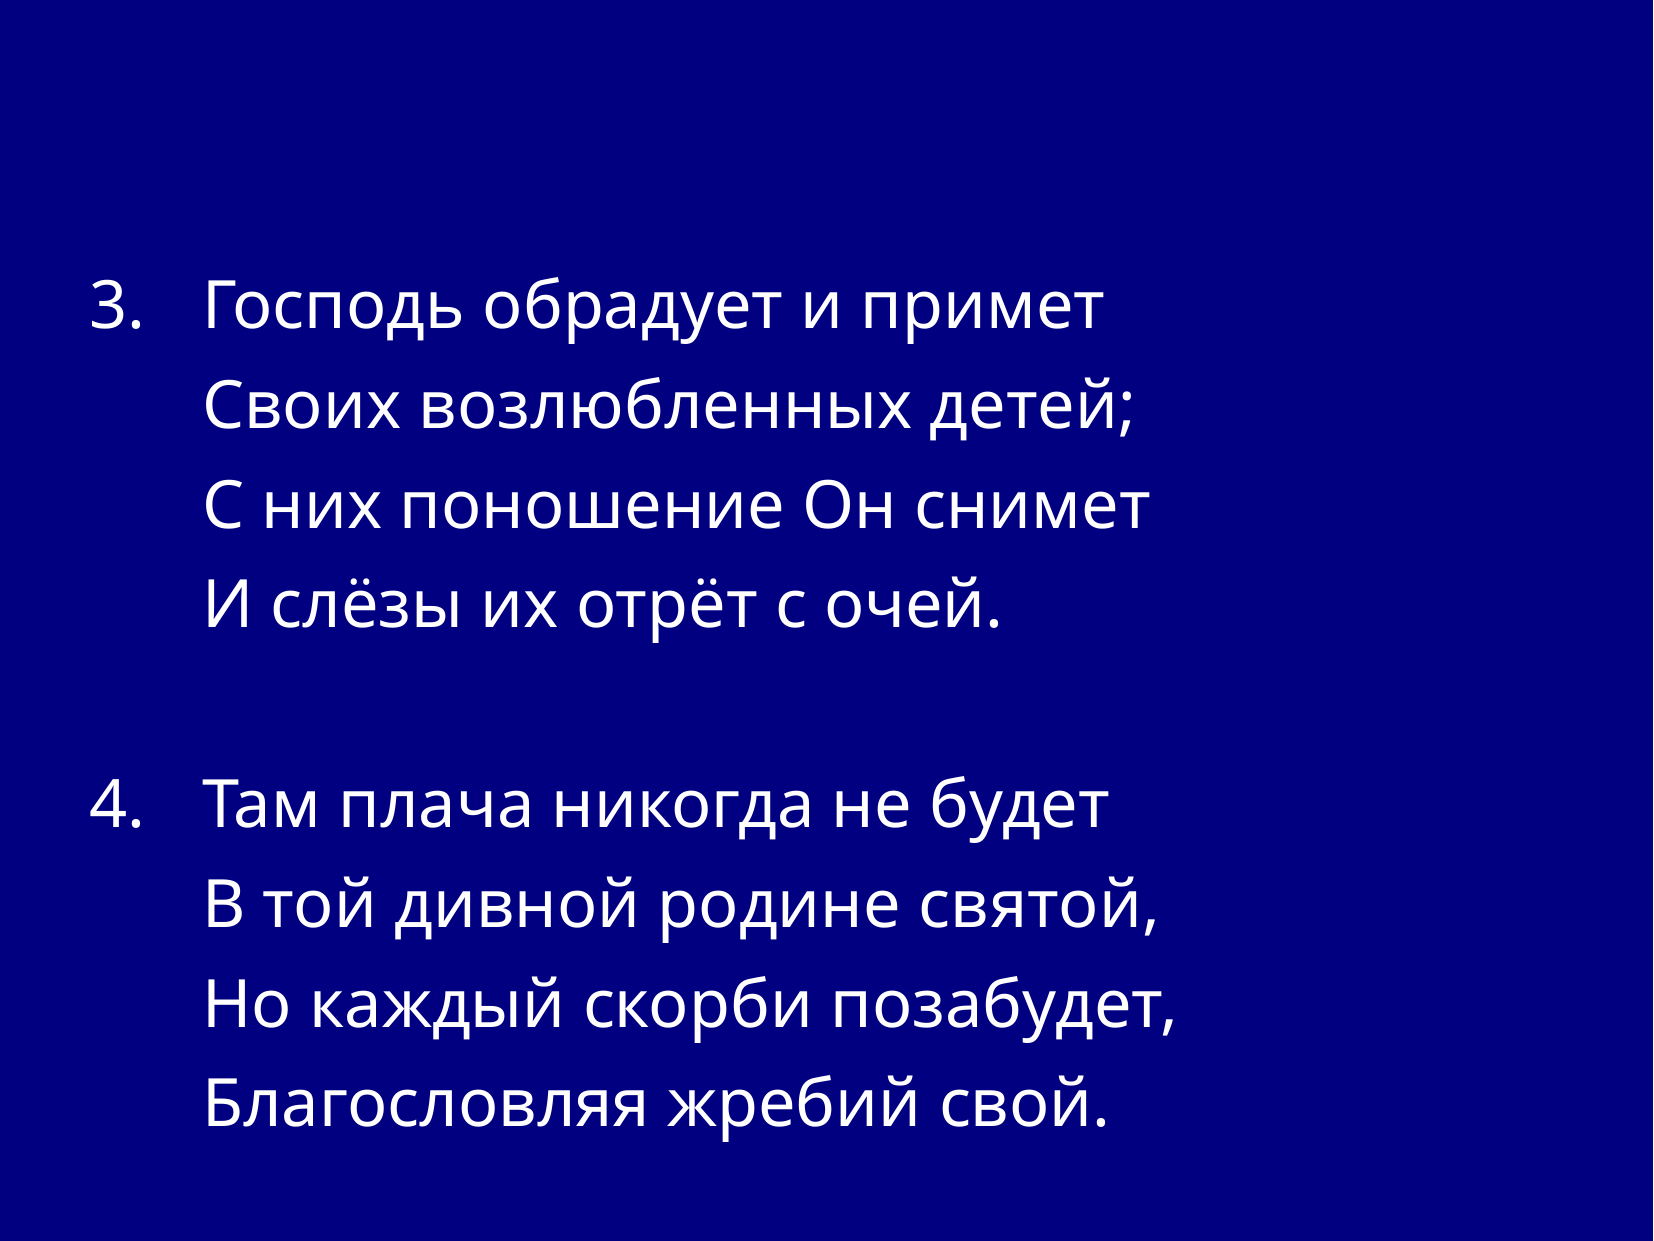

3.	Господь обрадует и примет
	Своих возлюбленных детей;
	С них поношение Он снимет
	И слёзы их отрёт с очей.
4.	Там плача никогда не будет
	В той дивной родине святой,
	Но каждый скорби позабудет,
	Благословляя жребий свой.